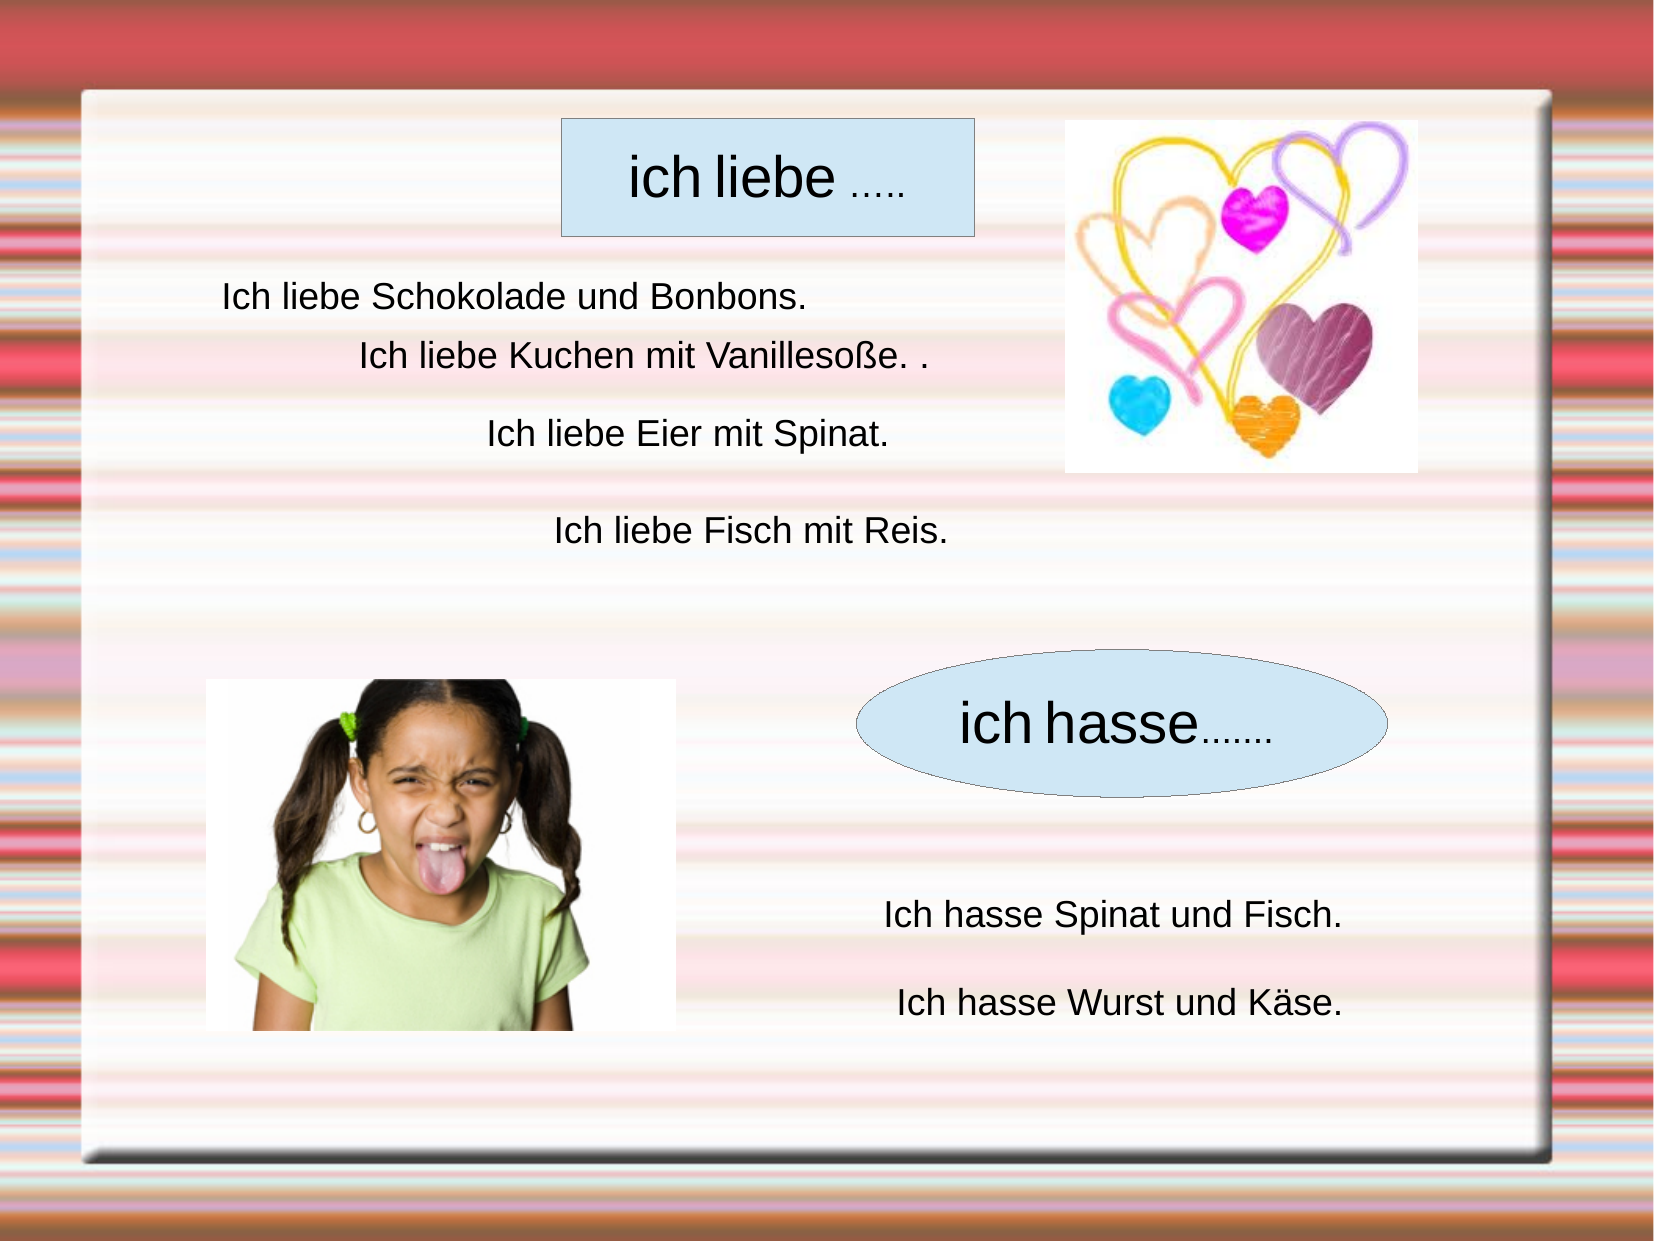

ich liebe …..
Ich liebe Schokolade und Bonbons.
Ich liebe Kuchen mit Vanillesoße. .
Ich liebe Eier mit Spinat.
Ich liebe Fisch mit Reis.
ich hasse.......
Ich hasse Spinat und Fisch.
Ich hasse Wurst und Käse.